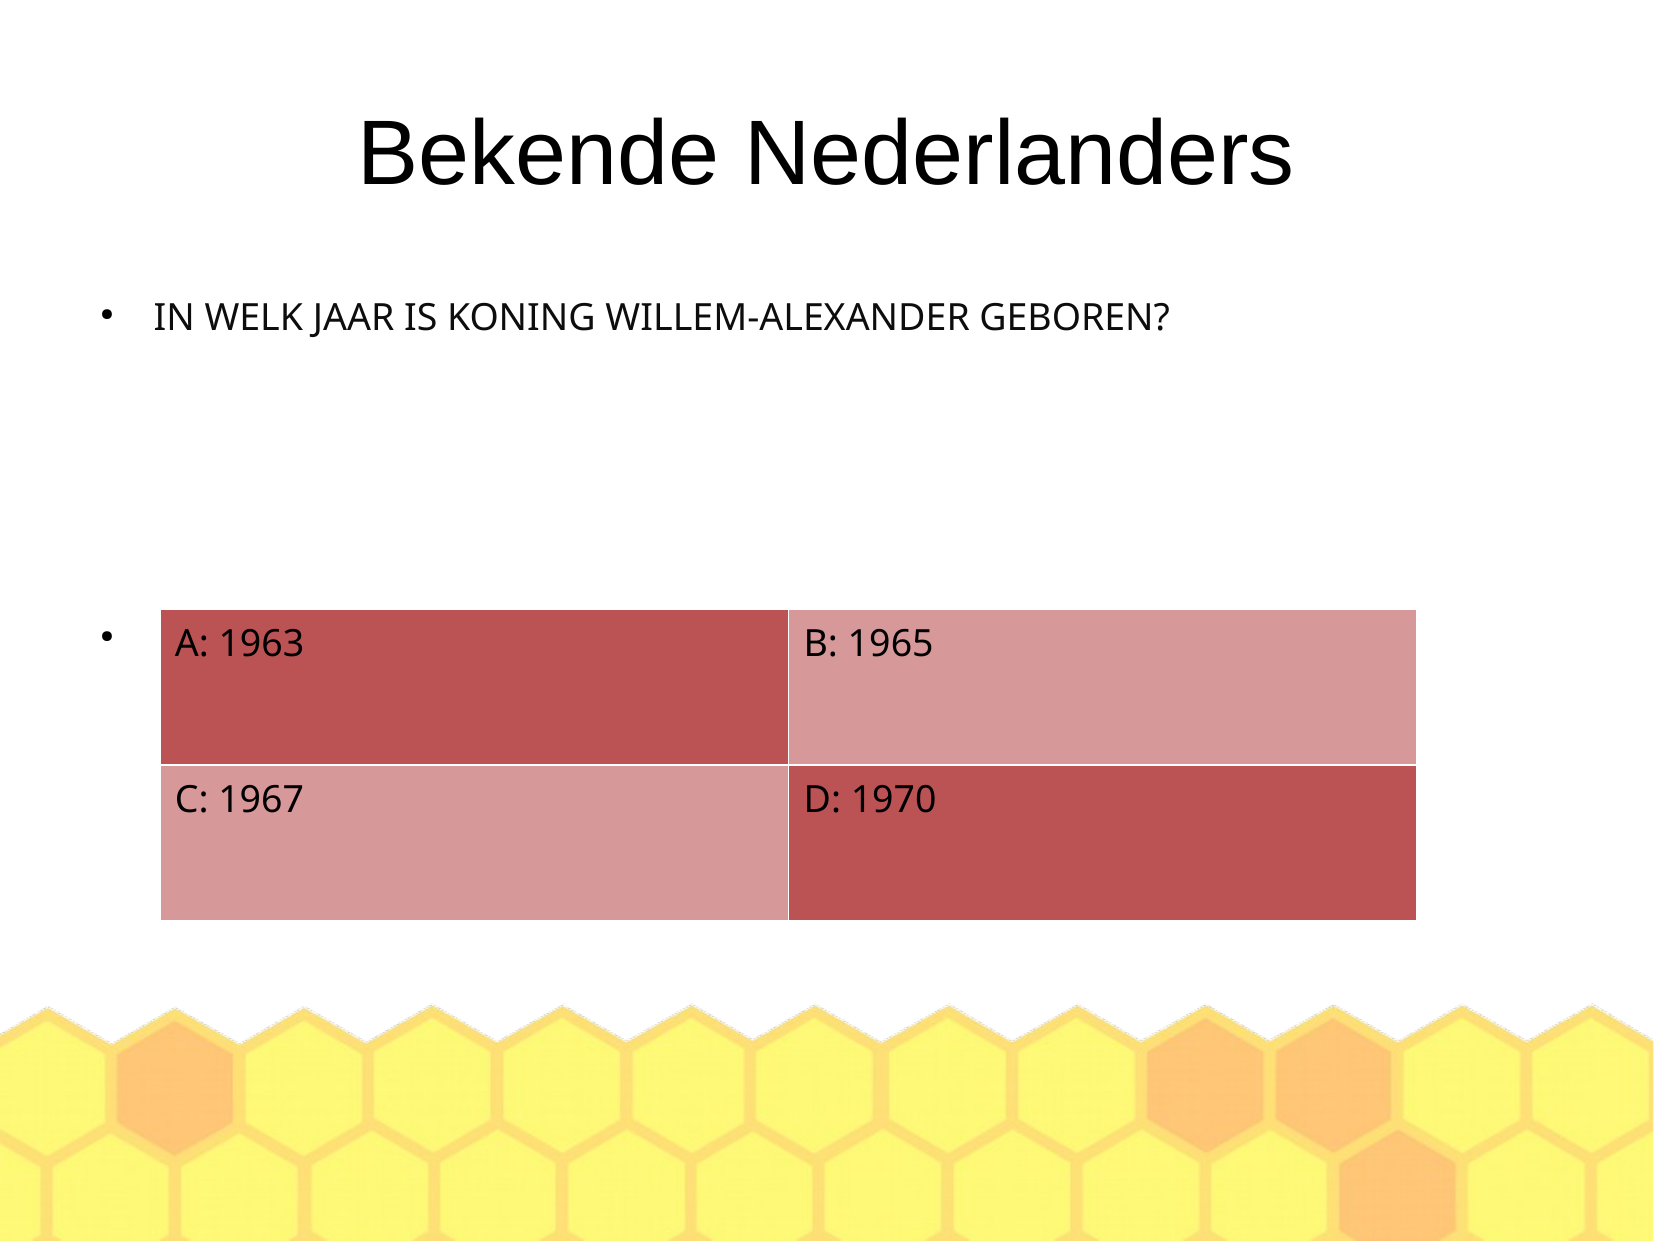

# Bekende Nederlanders
In welk jaar is koning Willem-alexander geboren?
| A: 1963 | B: 1965 |
| --- | --- |
| C: 1967 | D: 1970 |